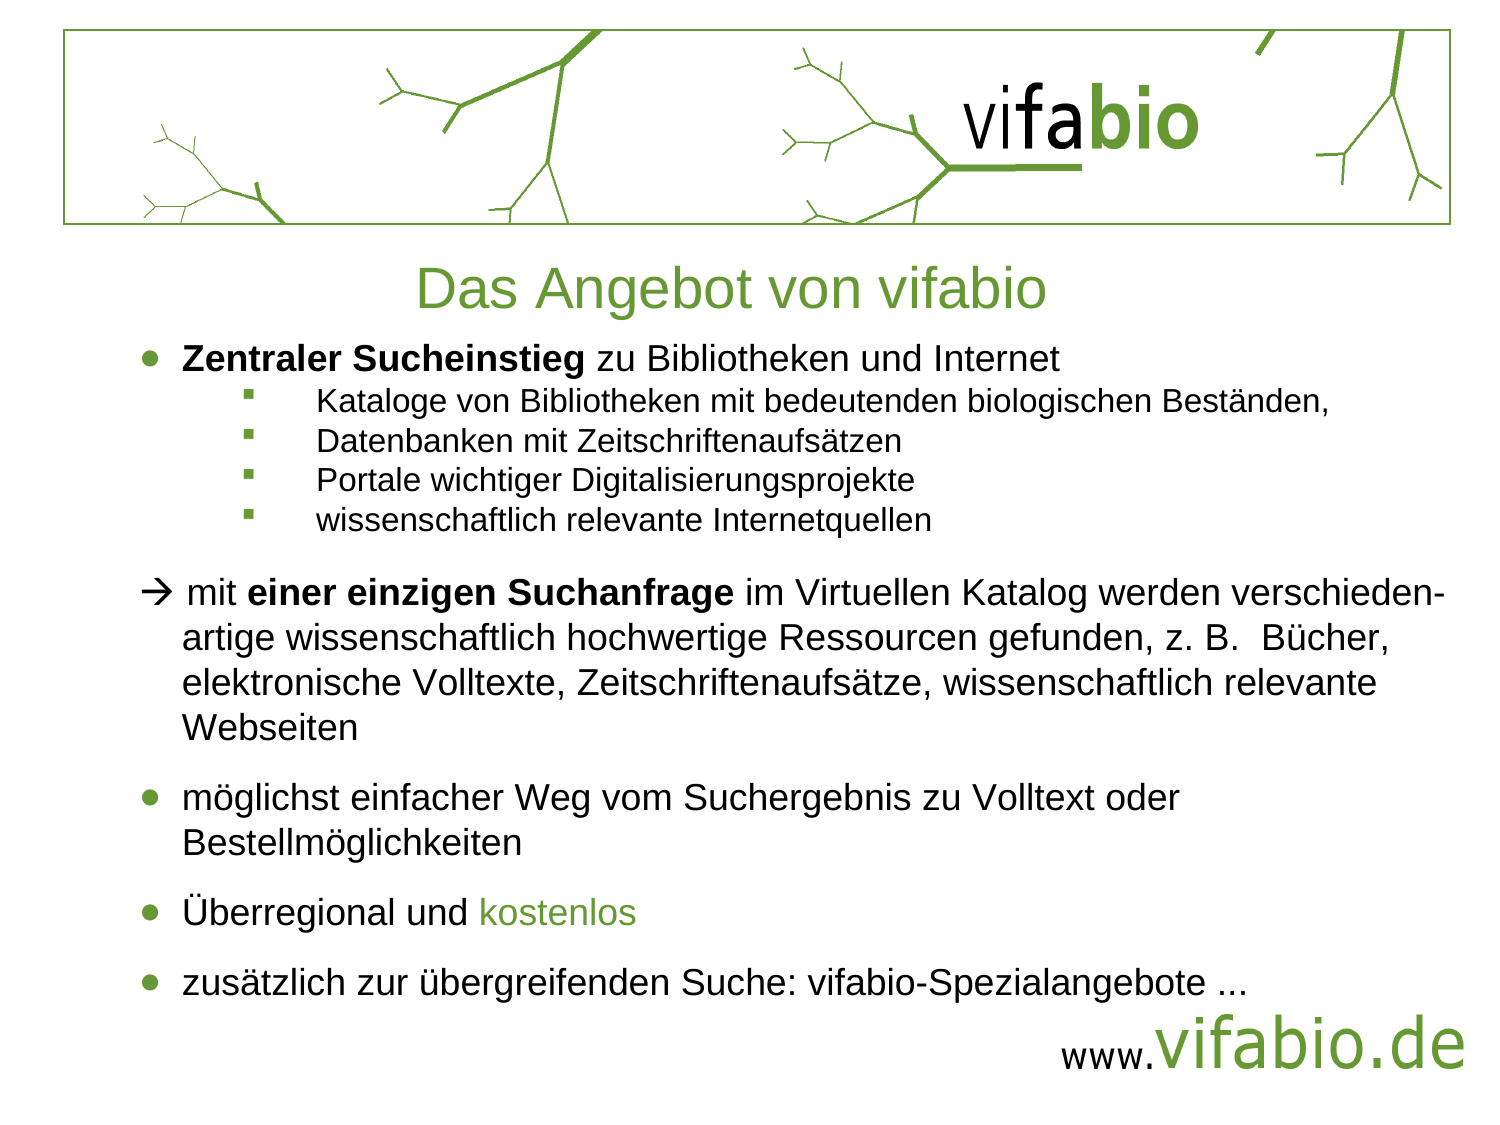

# Das Angebot von vifabio
Zentraler Sucheinstieg zu Bibliotheken und Internet
Kataloge von Bibliotheken mit bedeutenden biologischen Beständen,
Datenbanken mit Zeitschriftenaufsätzen
Portale wichtiger Digitalisierungsprojekte
wissenschaftlich relevante Internetquellen
 mit einer einzigen Suchanfrage im Virtuellen Katalog werden verschieden-artige wissenschaftlich hochwertige Ressourcen gefunden, z. B. Bücher, elektronische Volltexte, Zeitschriftenaufsätze, wissenschaftlich relevante Webseiten
möglichst einfacher Weg vom Suchergebnis zu Volltext oder Bestellmöglichkeiten
Überregional und kostenlos
zusätzlich zur übergreifenden Suche: vifabio-Spezialangebote ...